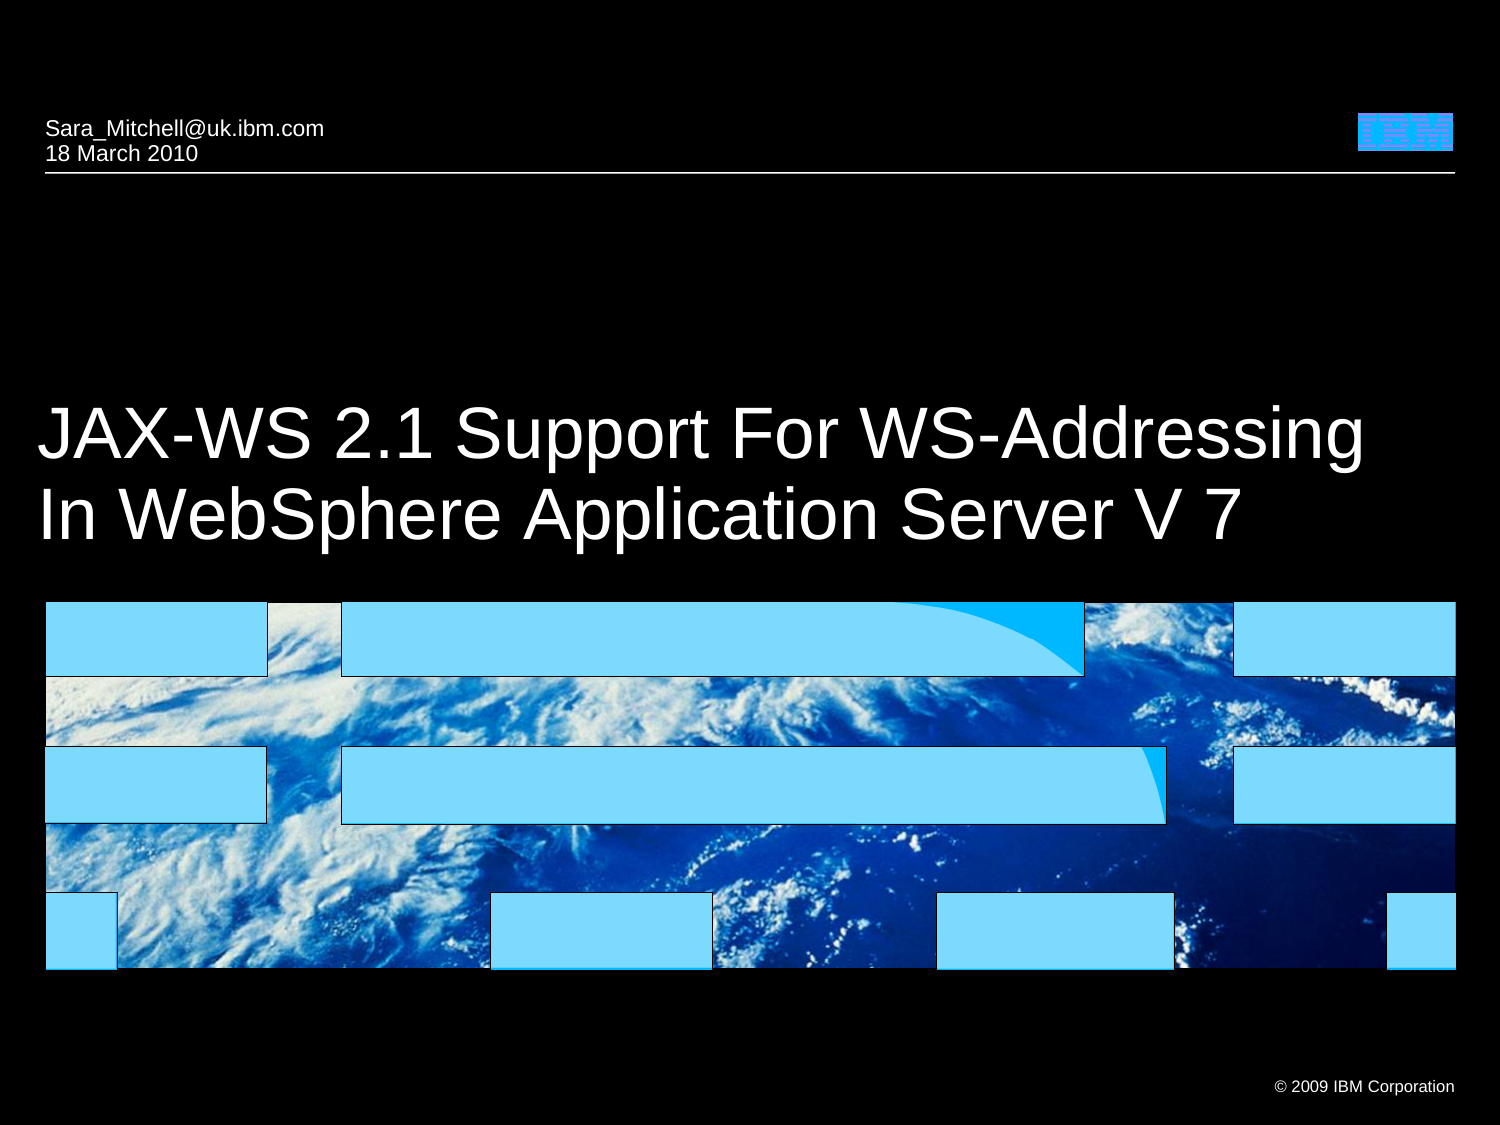

Sara_Mitchell@uk.ibm.com
18 March 2010
# JAX-WS 2.1 Support For WS-Addressing In WebSphere Application Server V 7
1